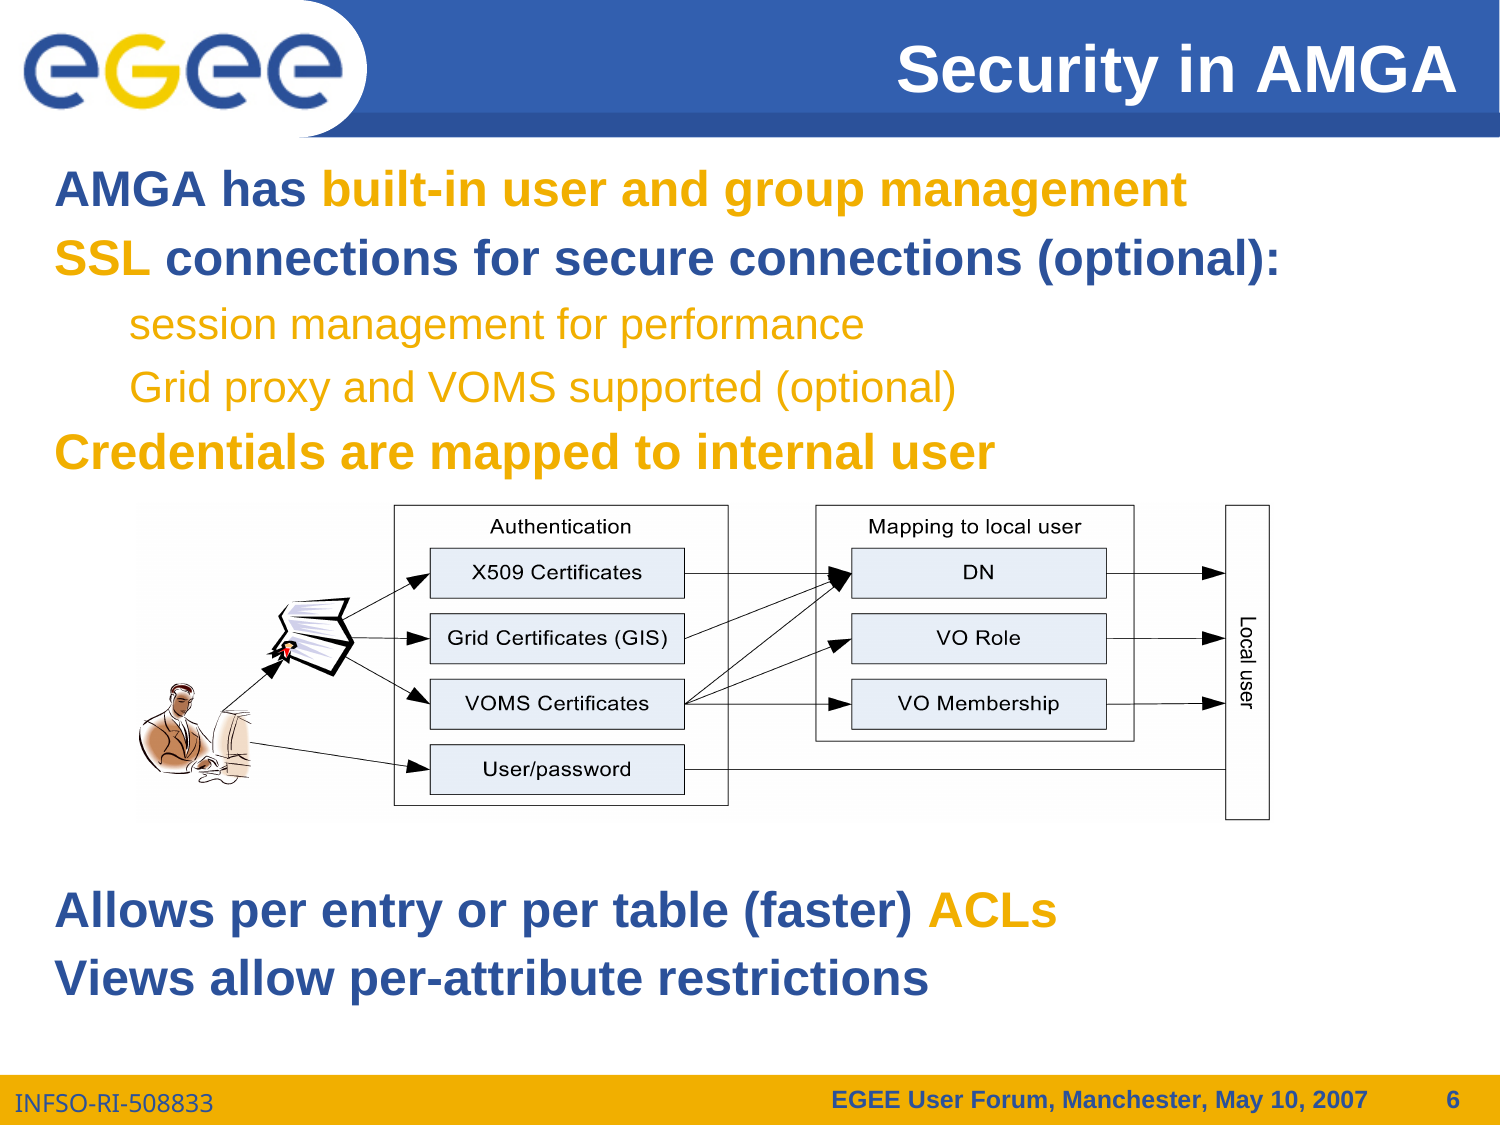

# Security in AMGA
AMGA has built-in user and group management
SSL connections for secure connections (optional):
session management for performance
Grid proxy and VOMS supported (optional)
Credentials are mapped to internal user
Allows per entry or per table (faster) ACLs
Views allow per-attribute restrictions